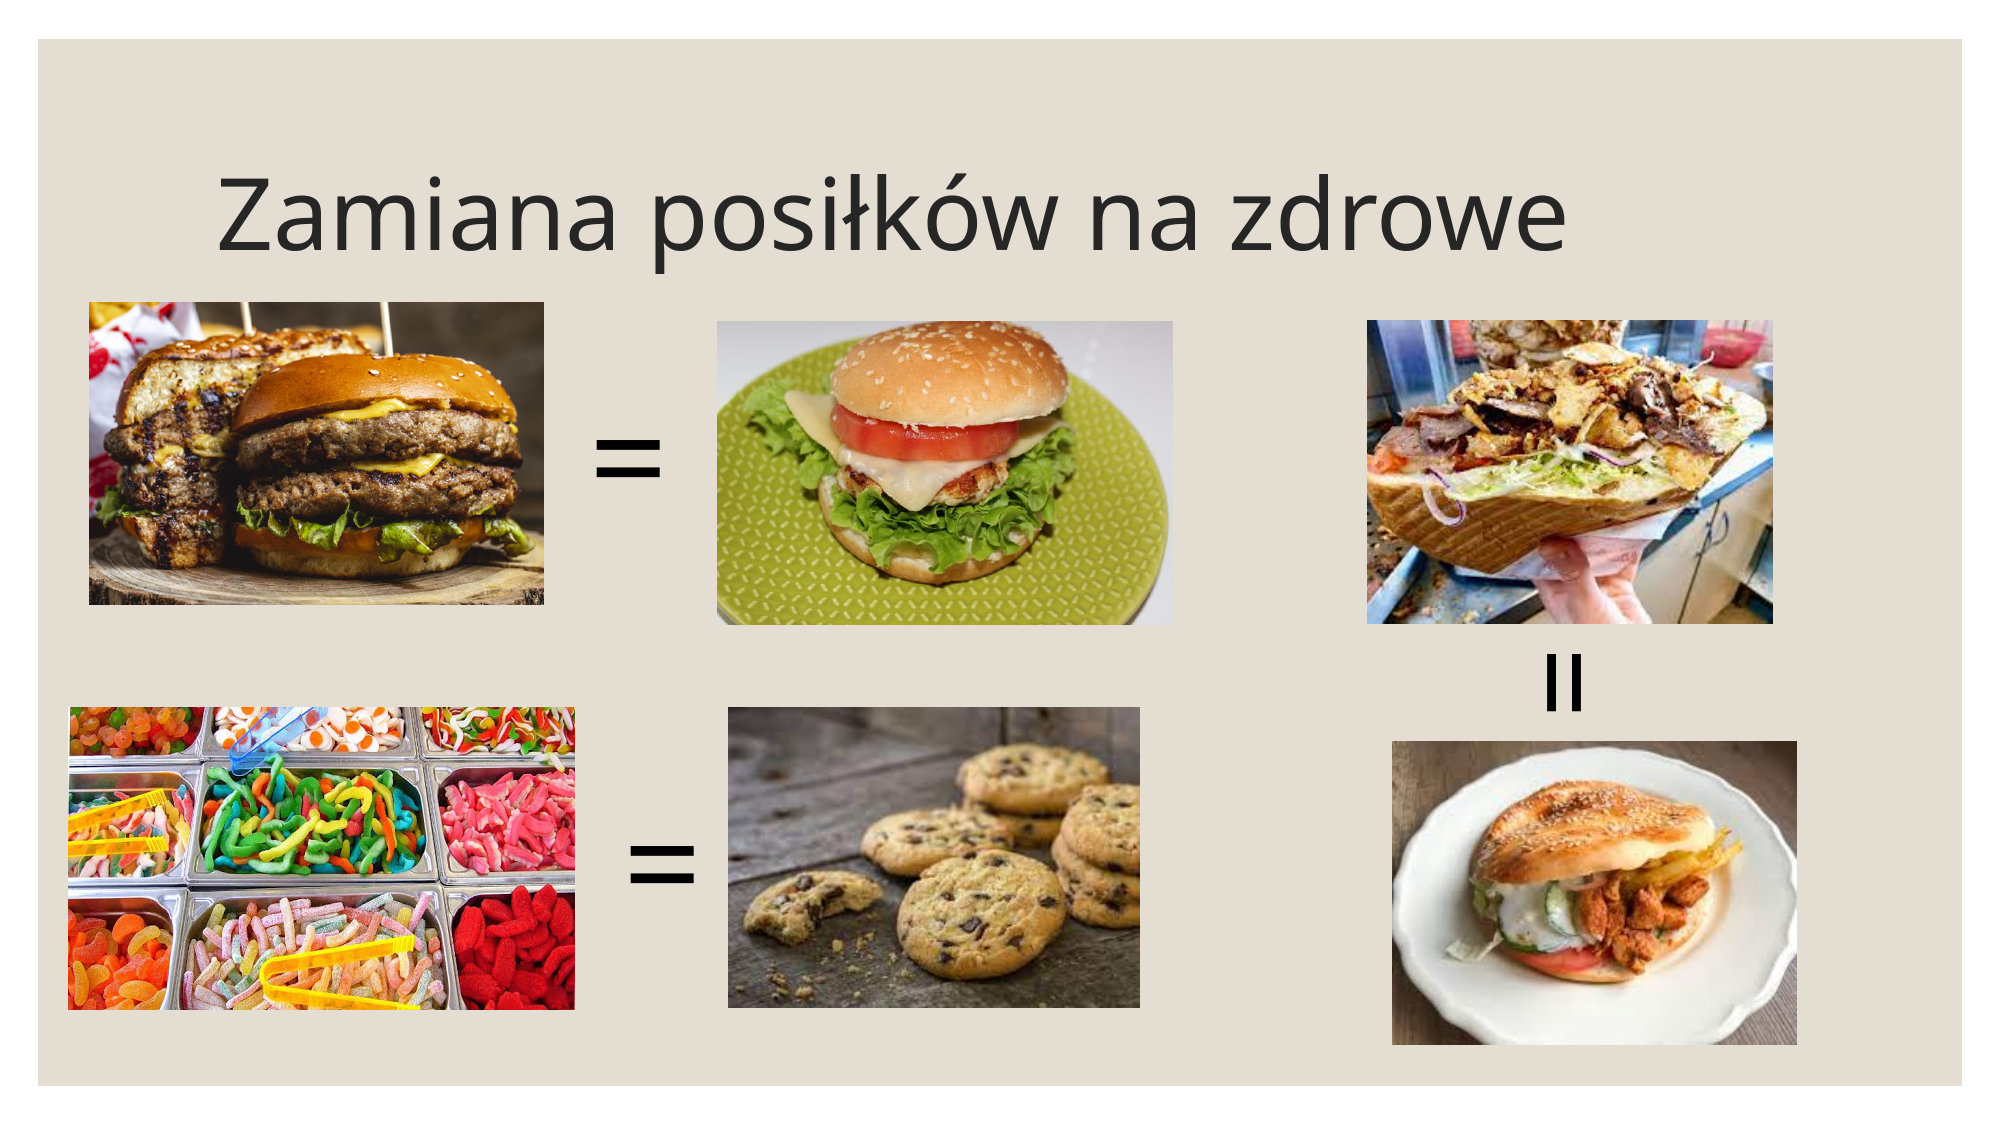

# Zamiana posiłków na zdrowe
=
=
=